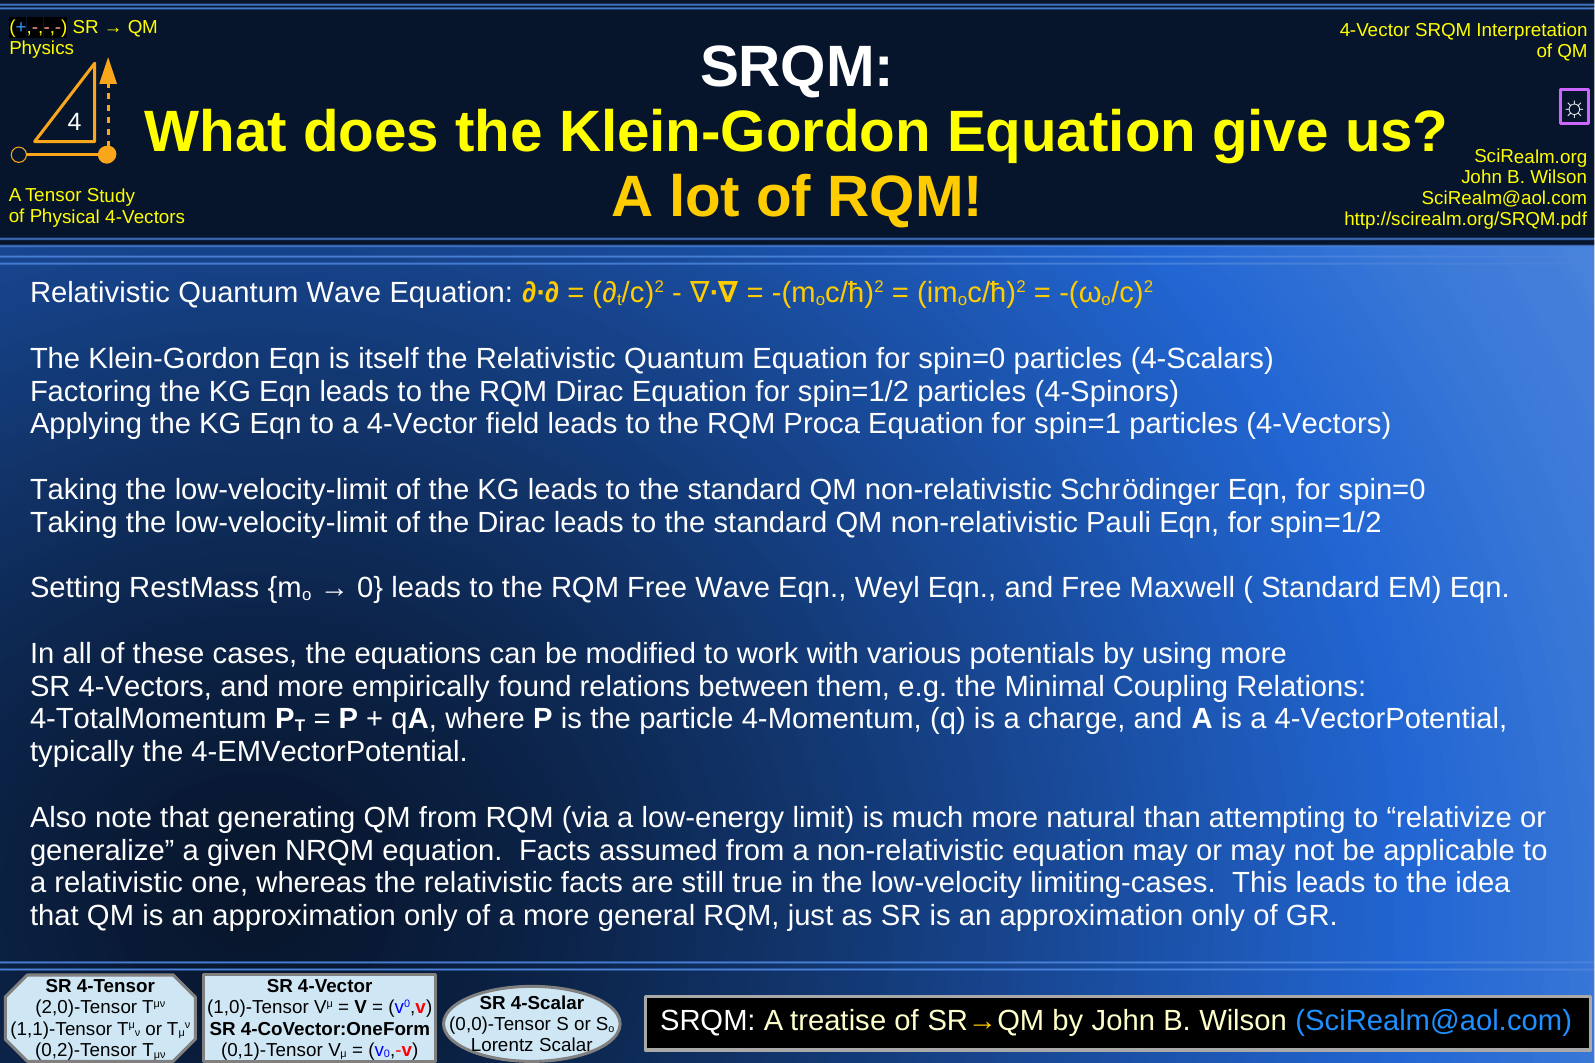

(+,-,-,-) SR → QM
Physics
A Tensor Study
of Physical 4-Vectors
4-Vector SRQM Interpretation
of QM
SciRealm.org
John B. Wilson
SciRealm@aol.com
http://scirealm.org/SRQM.pdf
# SRQM: What does the Klein-Gordon Equation give us? A lot of RQM!
4
☼
Relativistic Quantum Wave Equation: ∂∙∂ = (∂t/c)2 - ∇∙∇ = -(moc/ħ)2 = (imoc/ħ)2 = -(ωo/c)2
The Klein-Gordon Eqn is itself the Relativistic Quantum Equation for spin=0 particles (4-Scalars)
Factoring the KG Eqn leads to the RQM Dirac Equation for spin=1/2 particles (4-Spinors)
Applying the KG Eqn to a 4-Vector field leads to the RQM Proca Equation for spin=1 particles (4-Vectors)
Taking the low-velocity-limit of the KG leads to the standard QM non-relativistic Schrödinger Eqn, for spin=0
Taking the low-velocity-limit of the Dirac leads to the standard QM non-relativistic Pauli Eqn, for spin=1/2
Setting RestMass {mo → 0} leads to the RQM Free Wave Eqn., Weyl Eqn., and Free Maxwell ( Standard EM) Eqn.
In all of these cases, the equations can be modified to work with various potentials by using more
SR 4-Vectors, and more empirically found relations between them, e.g. the Minimal Coupling Relations:
4-TotalMomentum PT = P + qA, where P is the particle 4-Momentum, (q) is a charge, and A is a 4-VectorPotential, typically the 4-EMVectorPotential.
Also note that generating QM from RQM (via a low-energy limit) is much more natural than attempting to “relativize or generalize” a given NRQM equation. Facts assumed from a non-relativistic equation may or may not be applicable to a relativistic one, whereas the relativistic facts are still true in the low-velocity limiting-cases. This leads to the idea that QM is an approximation only of a more general RQM, just as SR is an approximation only of GR.
SR 4-Tensor
(2,0)-Tensor Tμν
(1,1)-Tensor Tμν or Tμν
(0,2)-Tensor Tμν
SR 4-Vector
(1,0)-Tensor Vμ = V = (v0,v)
SR 4-CoVector:OneForm
(0,1)-Tensor Vμ = (v0,-v)
SR 4-Scalar
(0,0)-Tensor S or So
Lorentz Scalar
SRQM: A treatise of SR→QM by John B. Wilson (SciRealm@aol.com)